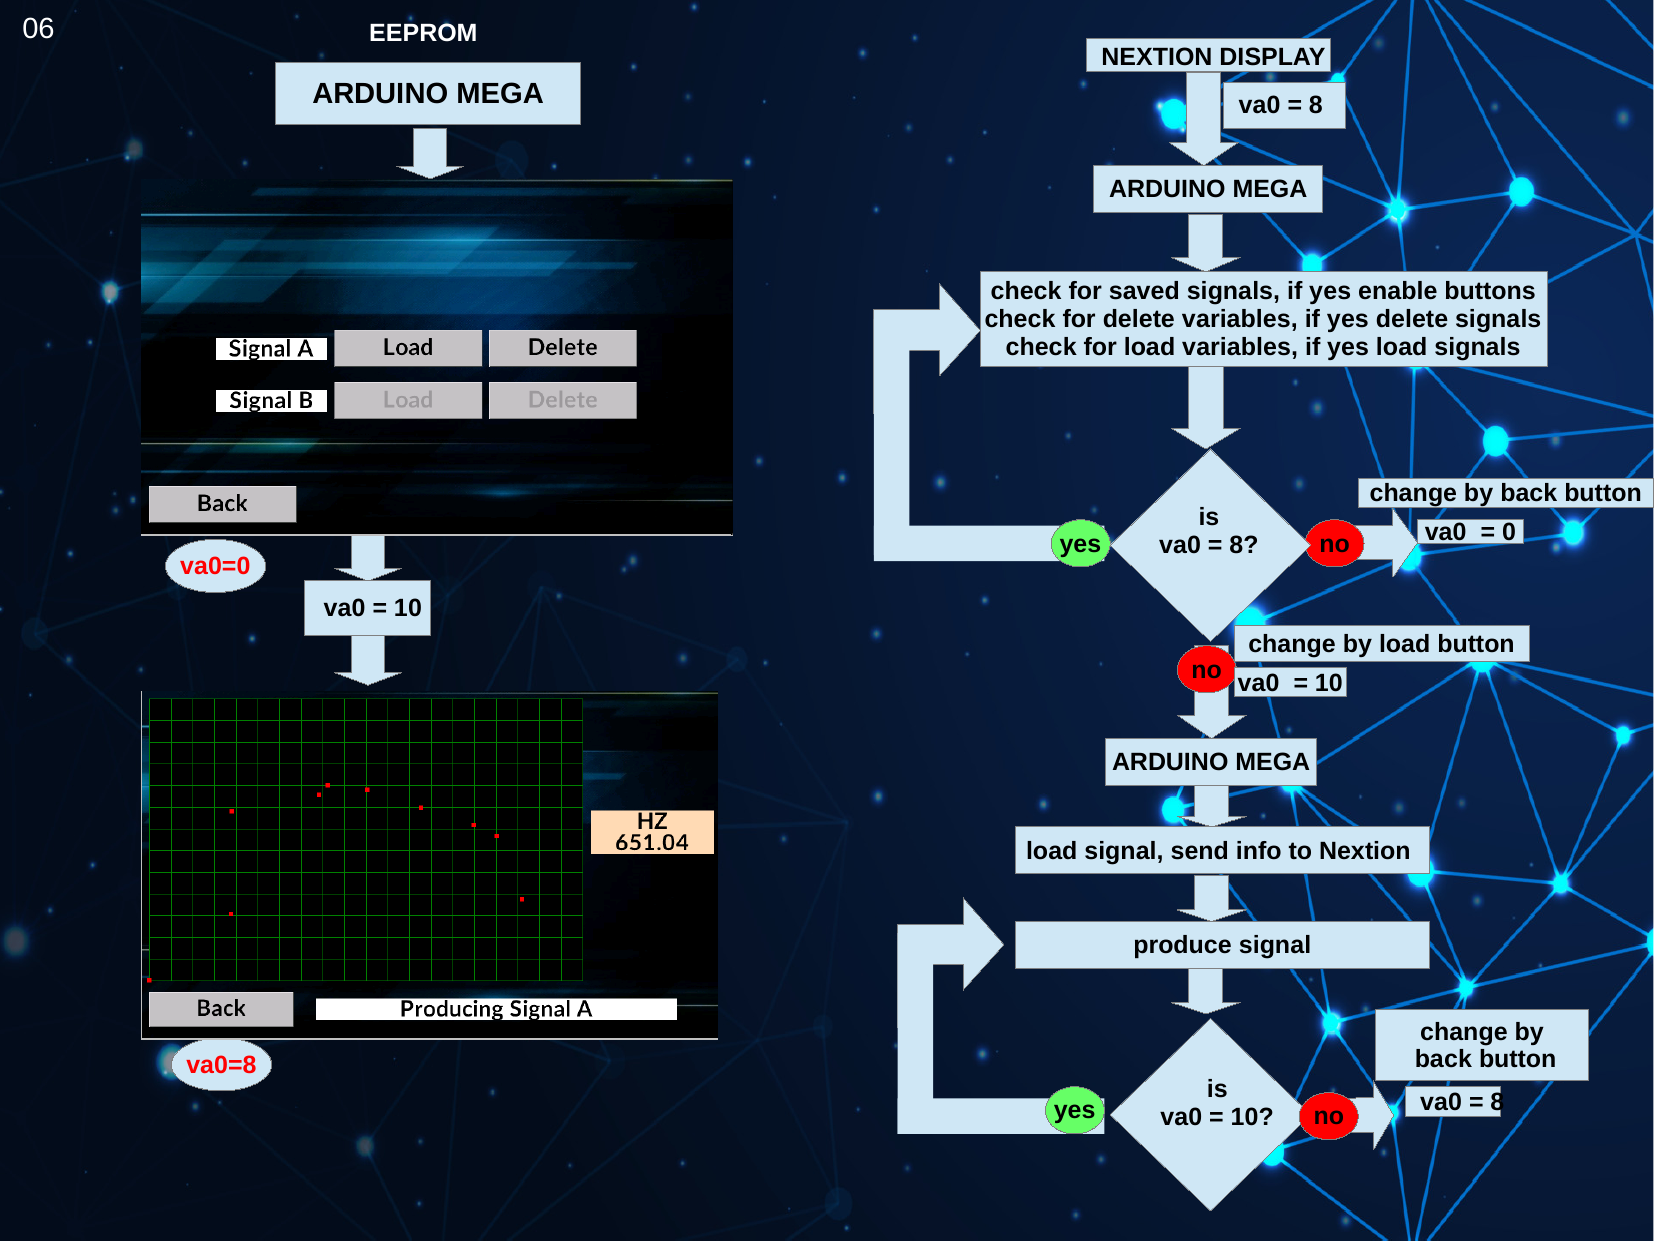

# 06
EEPROM
NEXTION DISPLAY
ARDUINO MEGA
va0 = 8
ARDUINO MEGA
check for saved signals, if yes enable buttons
check for delete variables, if yes delete signals
check for load variables, if yes load signals
change by back button
is
va0 = 8?
yes
no
va0 = 0
va0=0
va0 = 10
change by load button
no
va0 = 10
ARDUINO MEGA
load signal, send info to Nextion
produce signal
change by
 back button
va0=8
is
va0 = 10?
yes
va0 = 8
no